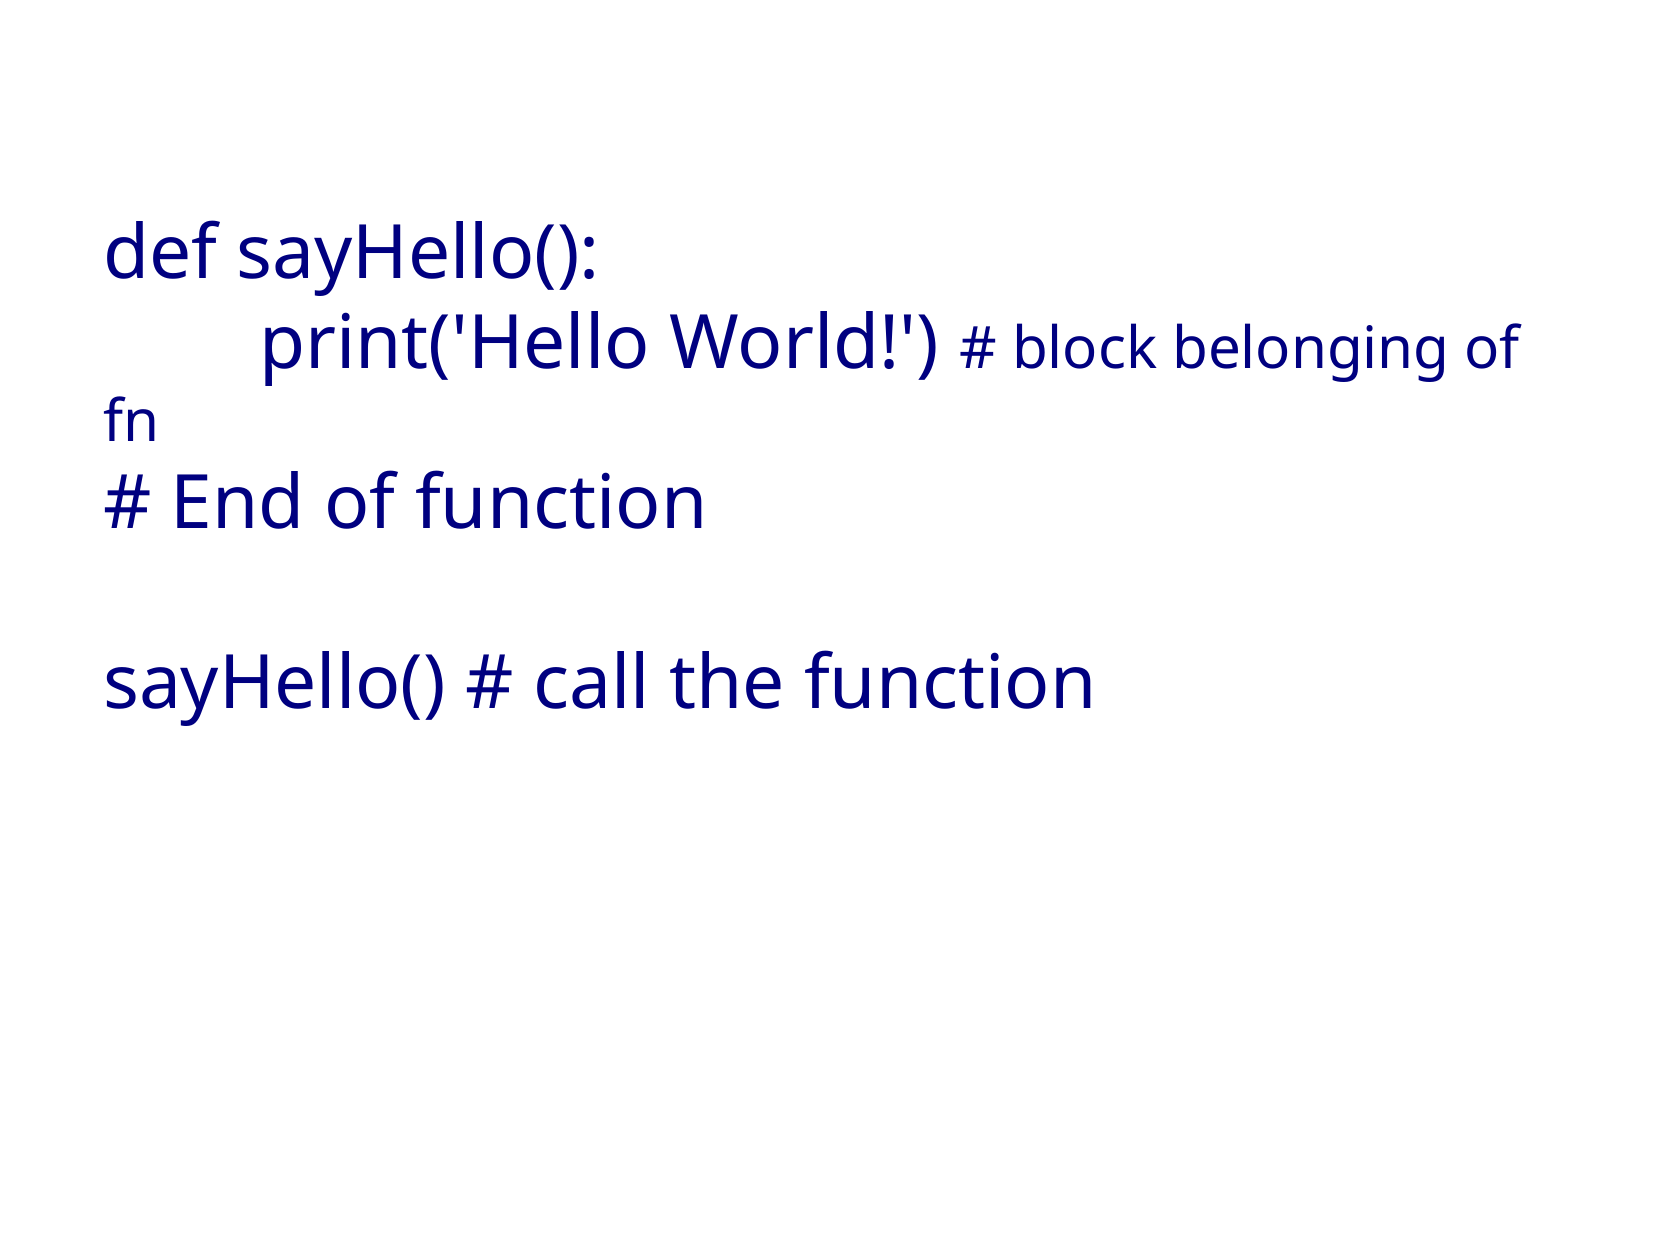

def sayHello():
 print('Hello World!') # block belonging of fn
# End of function
sayHello() # call the function